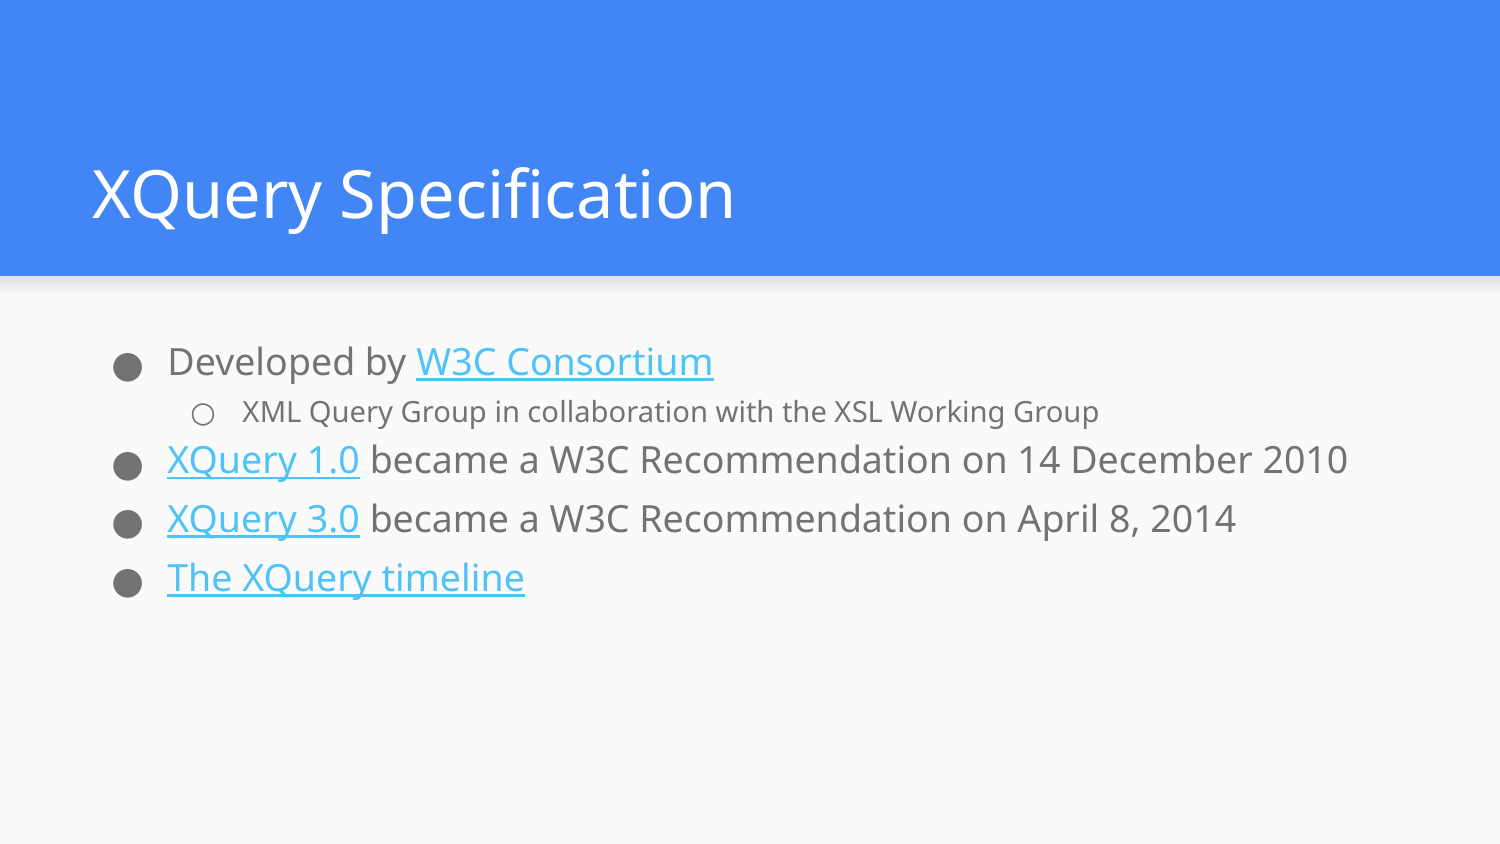

# XQuery Specification
Developed by W3C Consortium
XML Query Group in collaboration with the XSL Working Group
XQuery 1.0 became a W3C Recommendation on 14 December 2010
XQuery 3.0 became a W3C Recommendation on April 8, 2014
The XQuery timeline